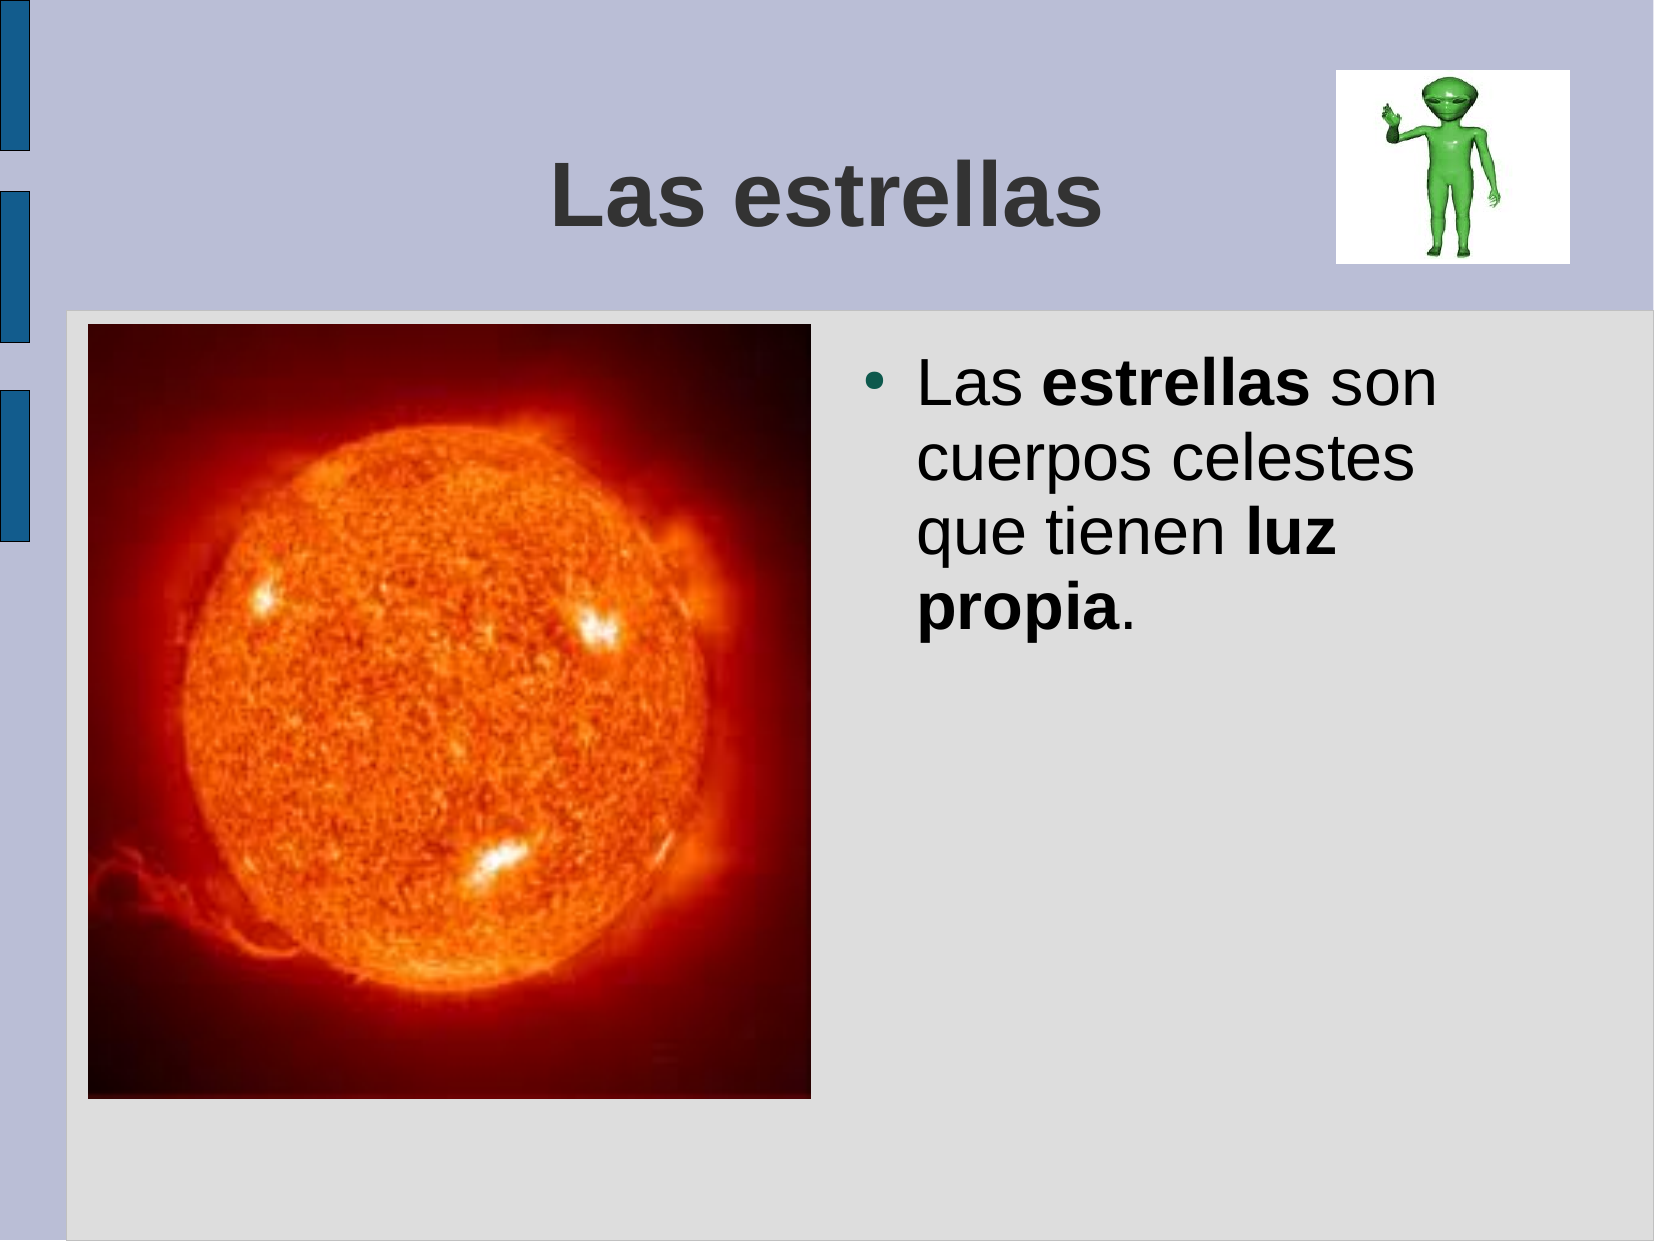

# Las estrellas
Las estrellas son cuerpos celestes que tienen luz propia.